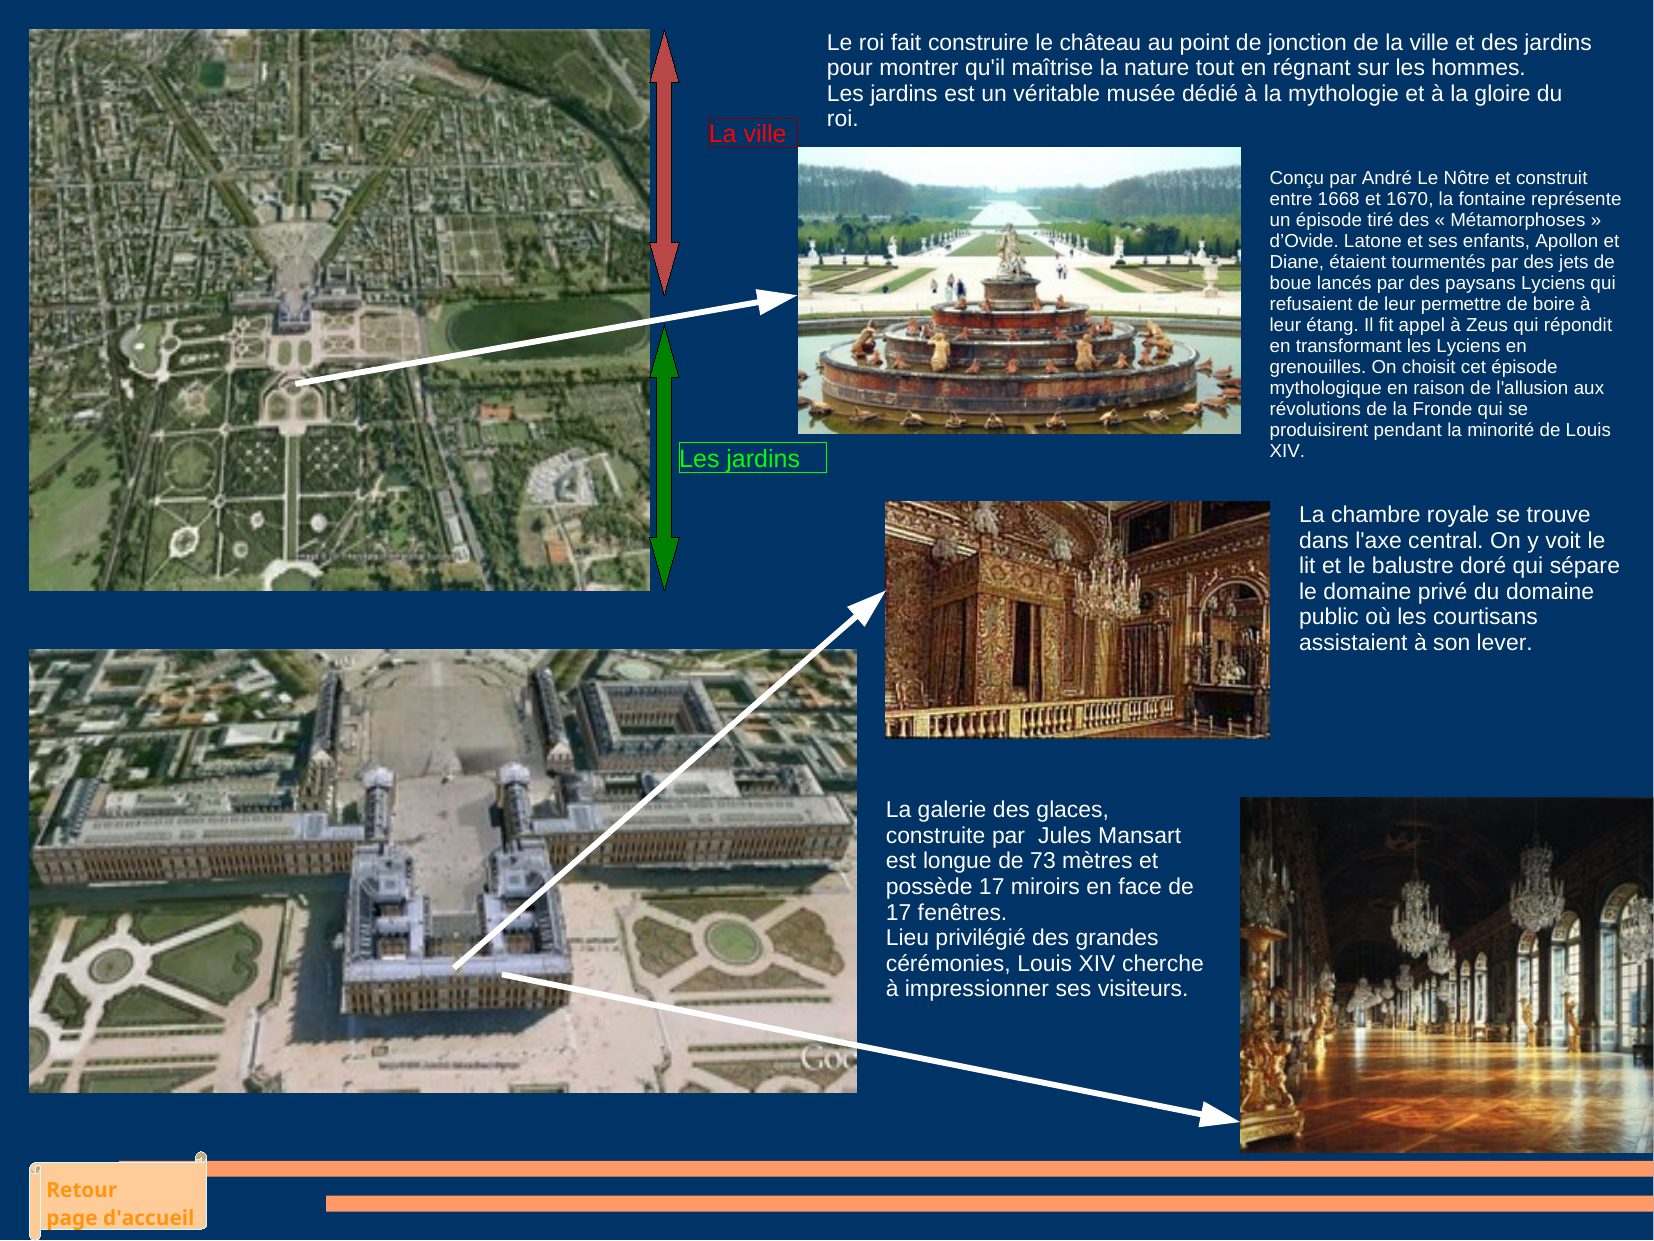

Le roi fait construire le château au point de jonction de la ville et des jardins pour montrer qu'il maîtrise la nature tout en régnant sur les hommes.
Les jardins est un véritable musée dédié à la mythologie et à la gloire du roi.
La ville
Conçu par André Le Nôtre et construit entre 1668 et 1670, la fontaine représente un épisode tiré des « Métamorphoses » d’Ovide. Latone et ses enfants, Apollon et Diane, étaient tourmentés par des jets de boue lancés par des paysans Lyciens qui refusaient de leur permettre de boire à leur étang. Il fit appel à Zeus qui répondit en transformant les Lyciens en grenouilles. On choisit cet épisode mythologique en raison de l'allusion aux révolutions de la Fronde qui se produisirent pendant la minorité de Louis XIV.
Les jardins
La chambre royale se trouve dans l'axe central. On y voit le lit et le balustre doré qui sépare le domaine privé du domaine public où les courtisans assistaient à son lever.
La galerie des glaces, construite par Jules Mansart est longue de 73 mètres et possède 17 miroirs en face de 17 fenêtres.
Lieu privilégié des grandes cérémonies, Louis XIV cherche à impressionner ses visiteurs.
Retour
page d'accueil